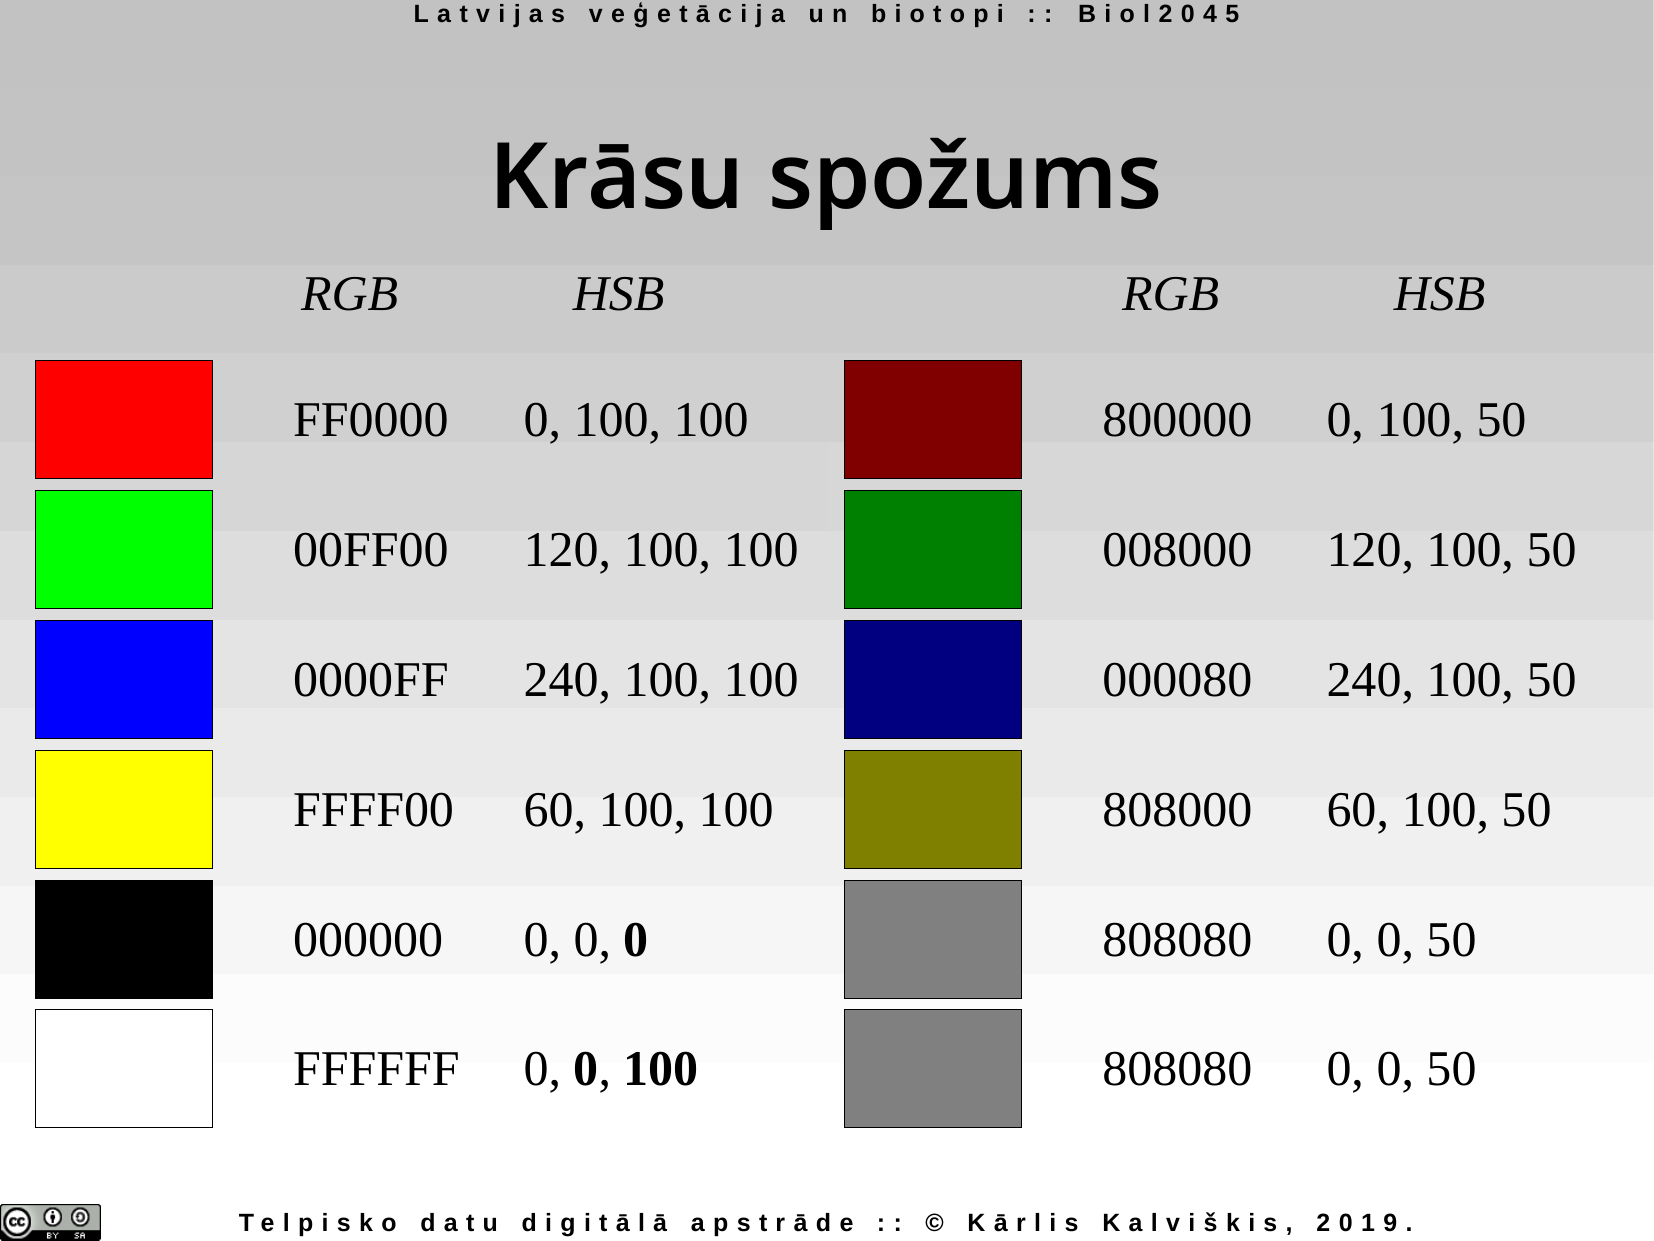

# Krāsu spožums
RGB
RGB
HSB
HSB
0, 100, 100
FF0000
800000
0, 100, 50
120, 100, 100
00FF00
008000
120, 100, 50
240, 100, 100
0000FF
000080
240, 100, 50
60, 100, 100
FFFF00
808000
60, 100, 50
0, 0, 0
000000
808080
0, 0, 50
0, 0, 100
FFFFFF
808080
0, 0, 50